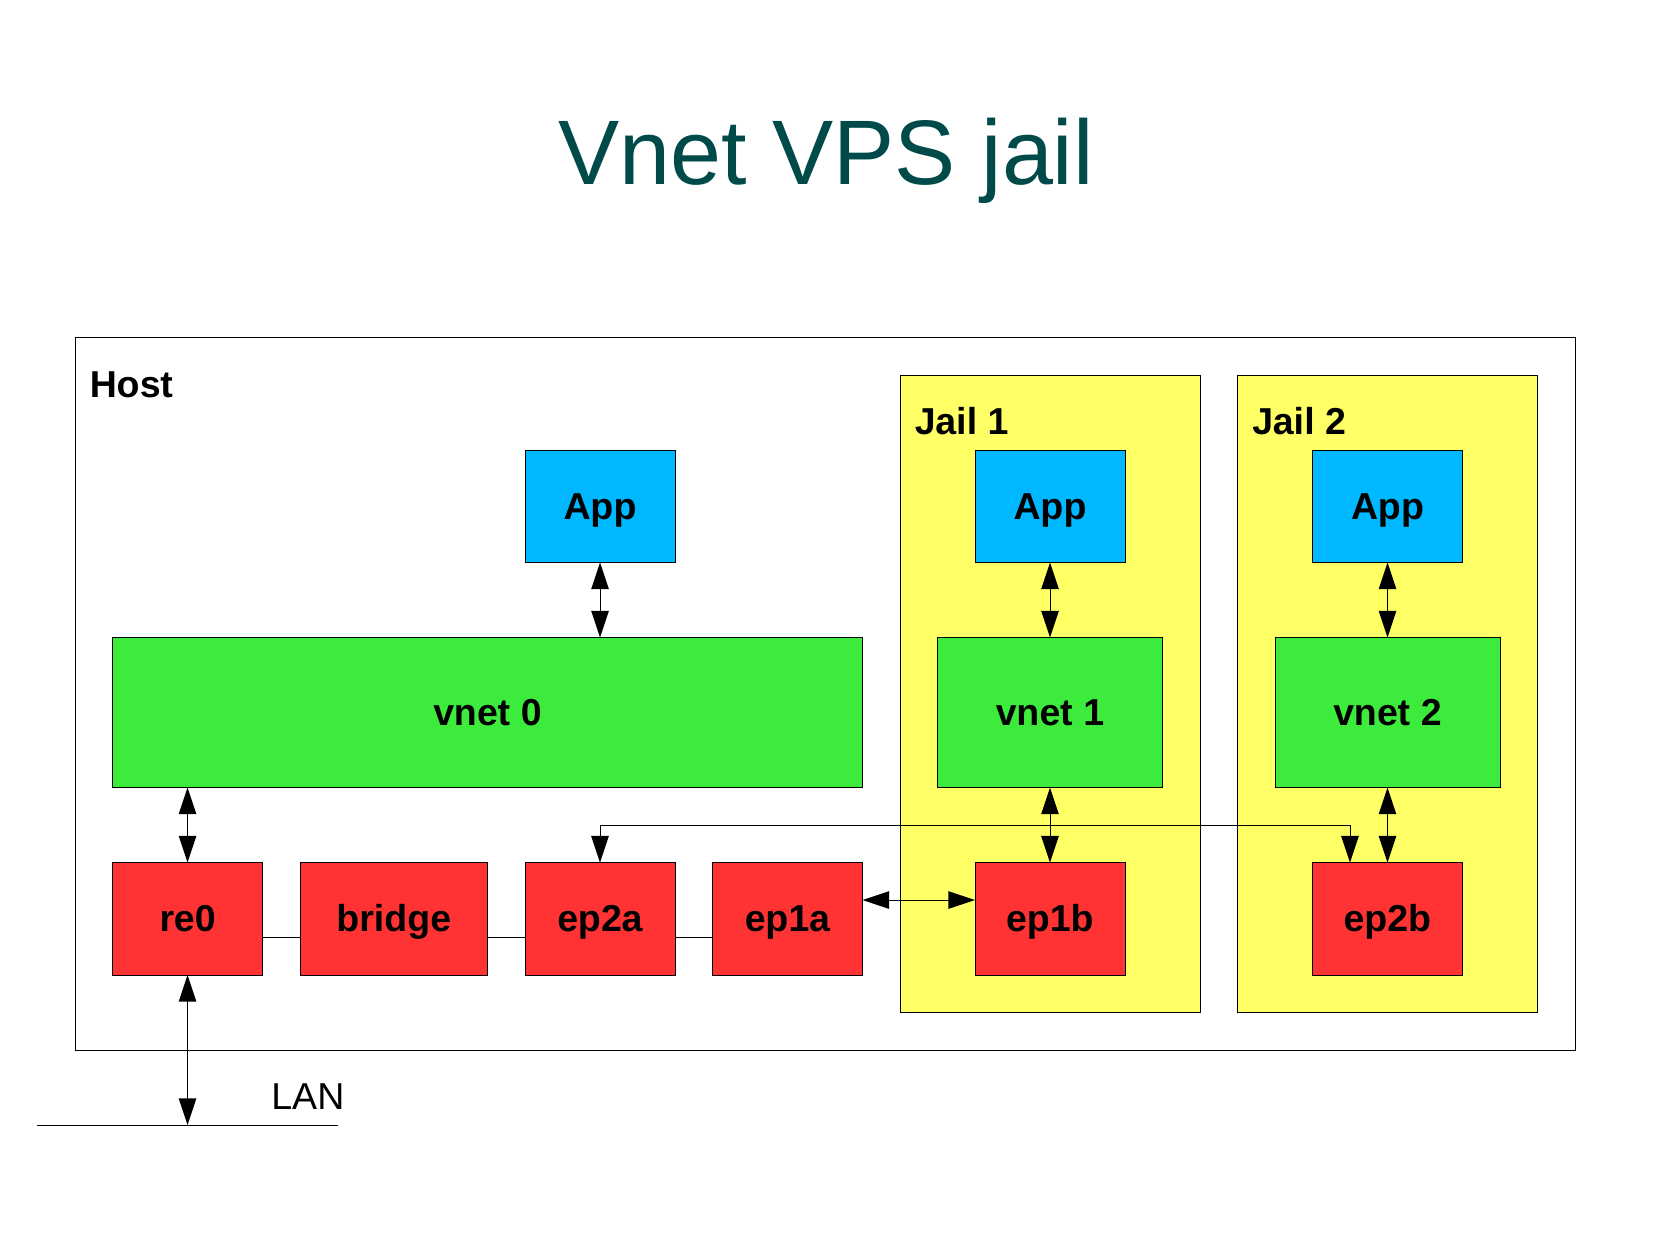

# Vnet VPS jail
Host
Jail 1
Jail 2
App
App
App
vnet 0
vnet 1
vnet 2
re0
bridge
ep2a
ep1a
ep1b
ep2b
LAN